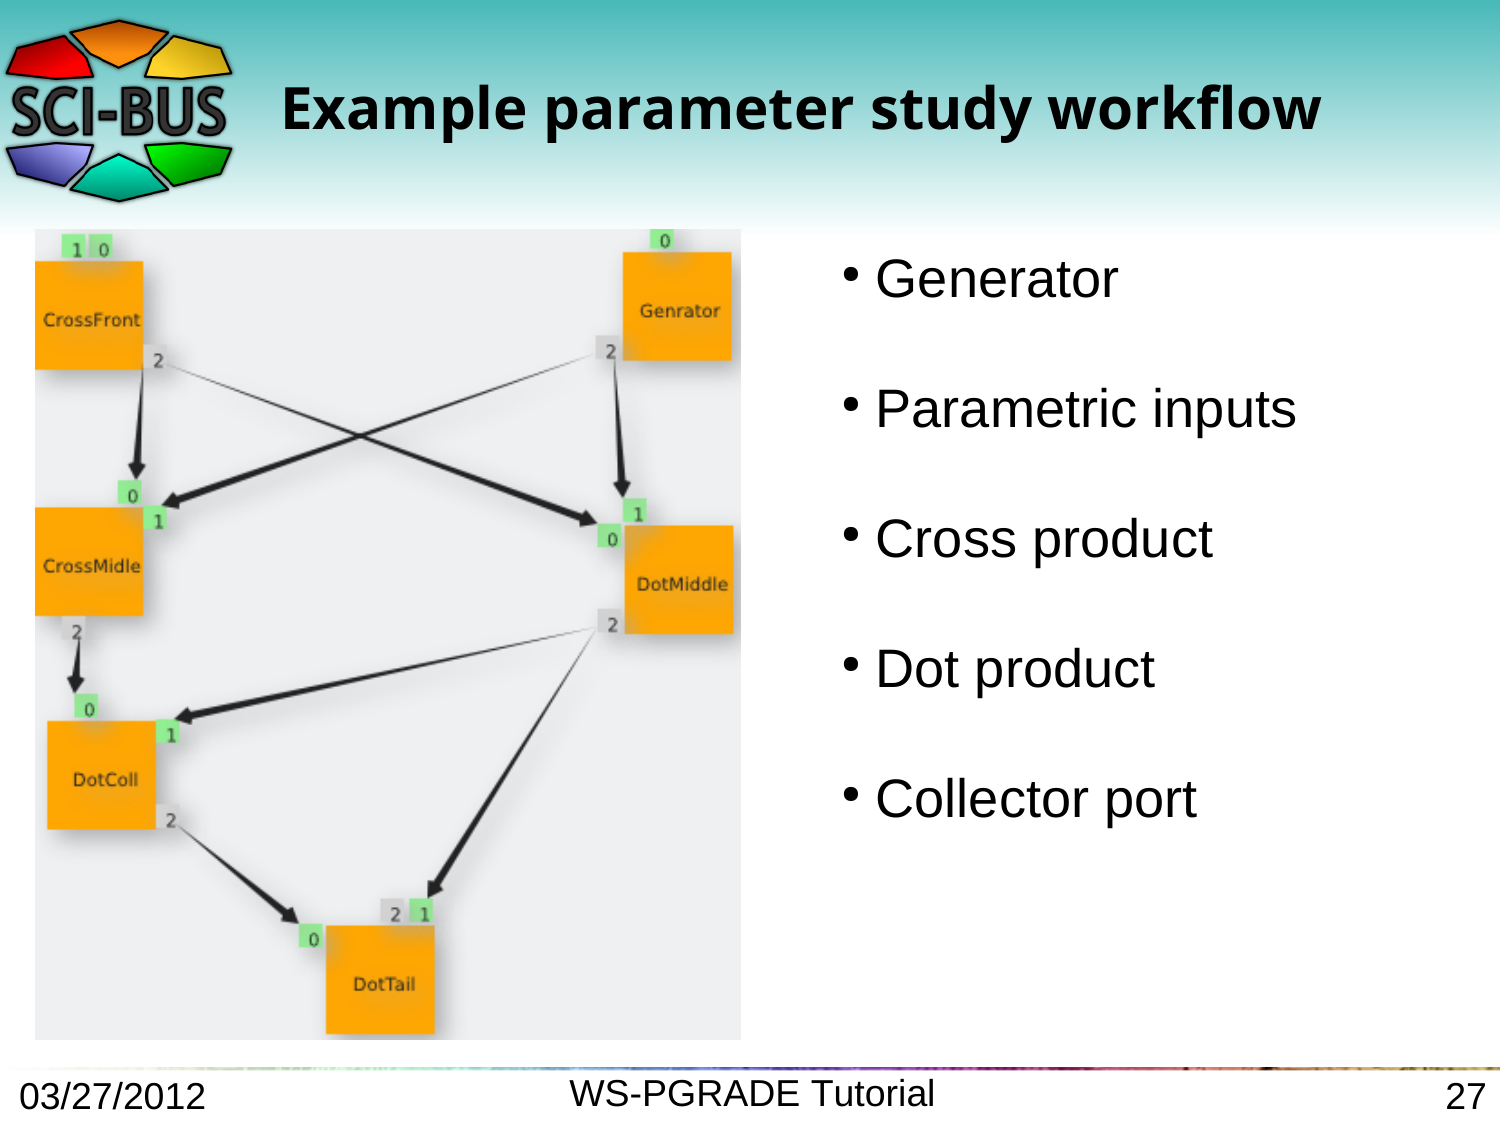

# Example parameter study workflow
 Generator
 Parametric inputs
 Cross product
 Dot product
 Collector port
Footer
5/29/2006
27